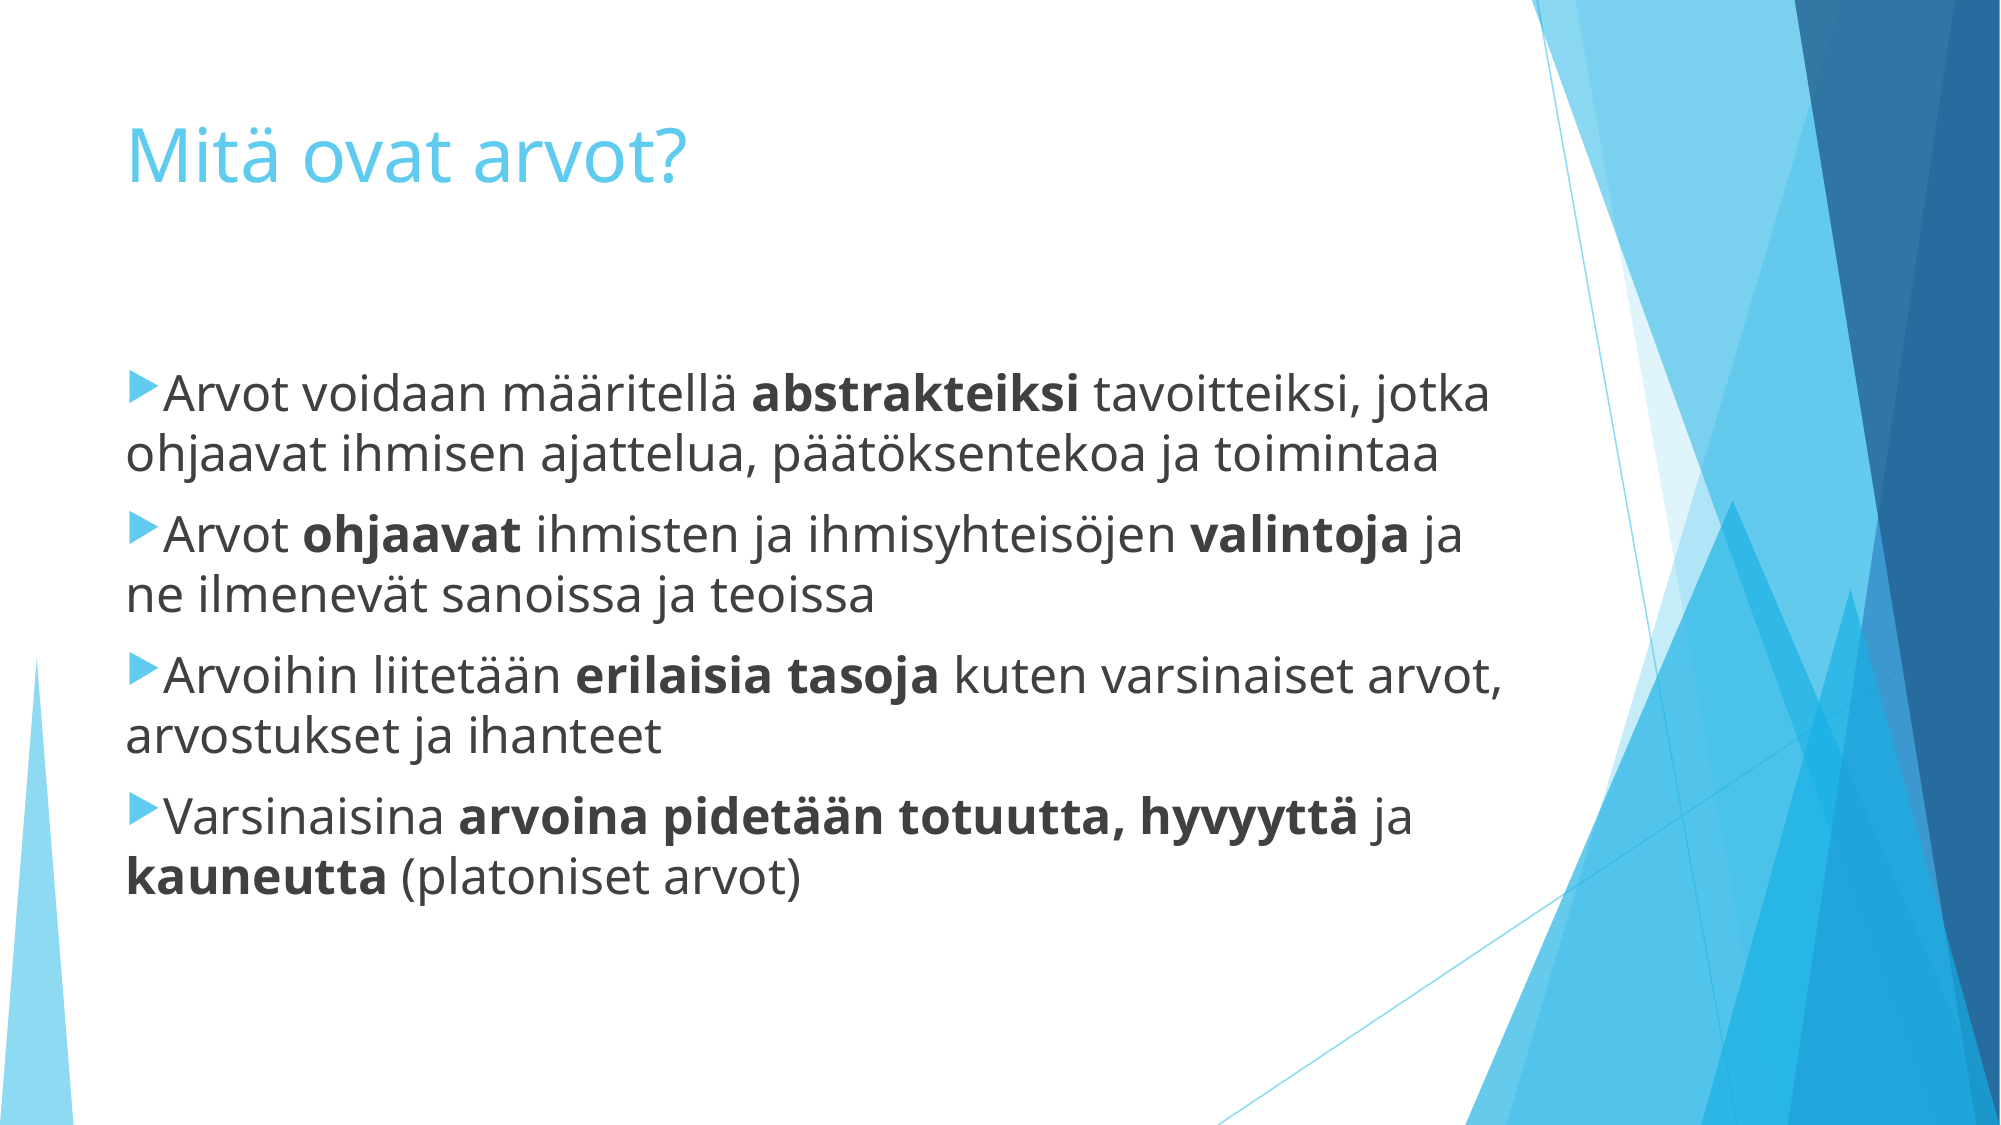

# Mitä ovat arvot?
Arvot voidaan määritellä abstrakteiksi tavoitteiksi, jotka ohjaavat ihmisen ajattelua, päätöksentekoa ja toimintaa
Arvot ohjaavat ihmisten ja ihmisyhteisöjen valintoja ja ne ilmenevät sanoissa ja teoissa
Arvoihin liitetään erilaisia tasoja kuten varsinaiset arvot, arvostukset ja ihanteet
Varsinaisina arvoina pidetään totuutta, hyvyyttä ja kauneutta (platoniset arvot)